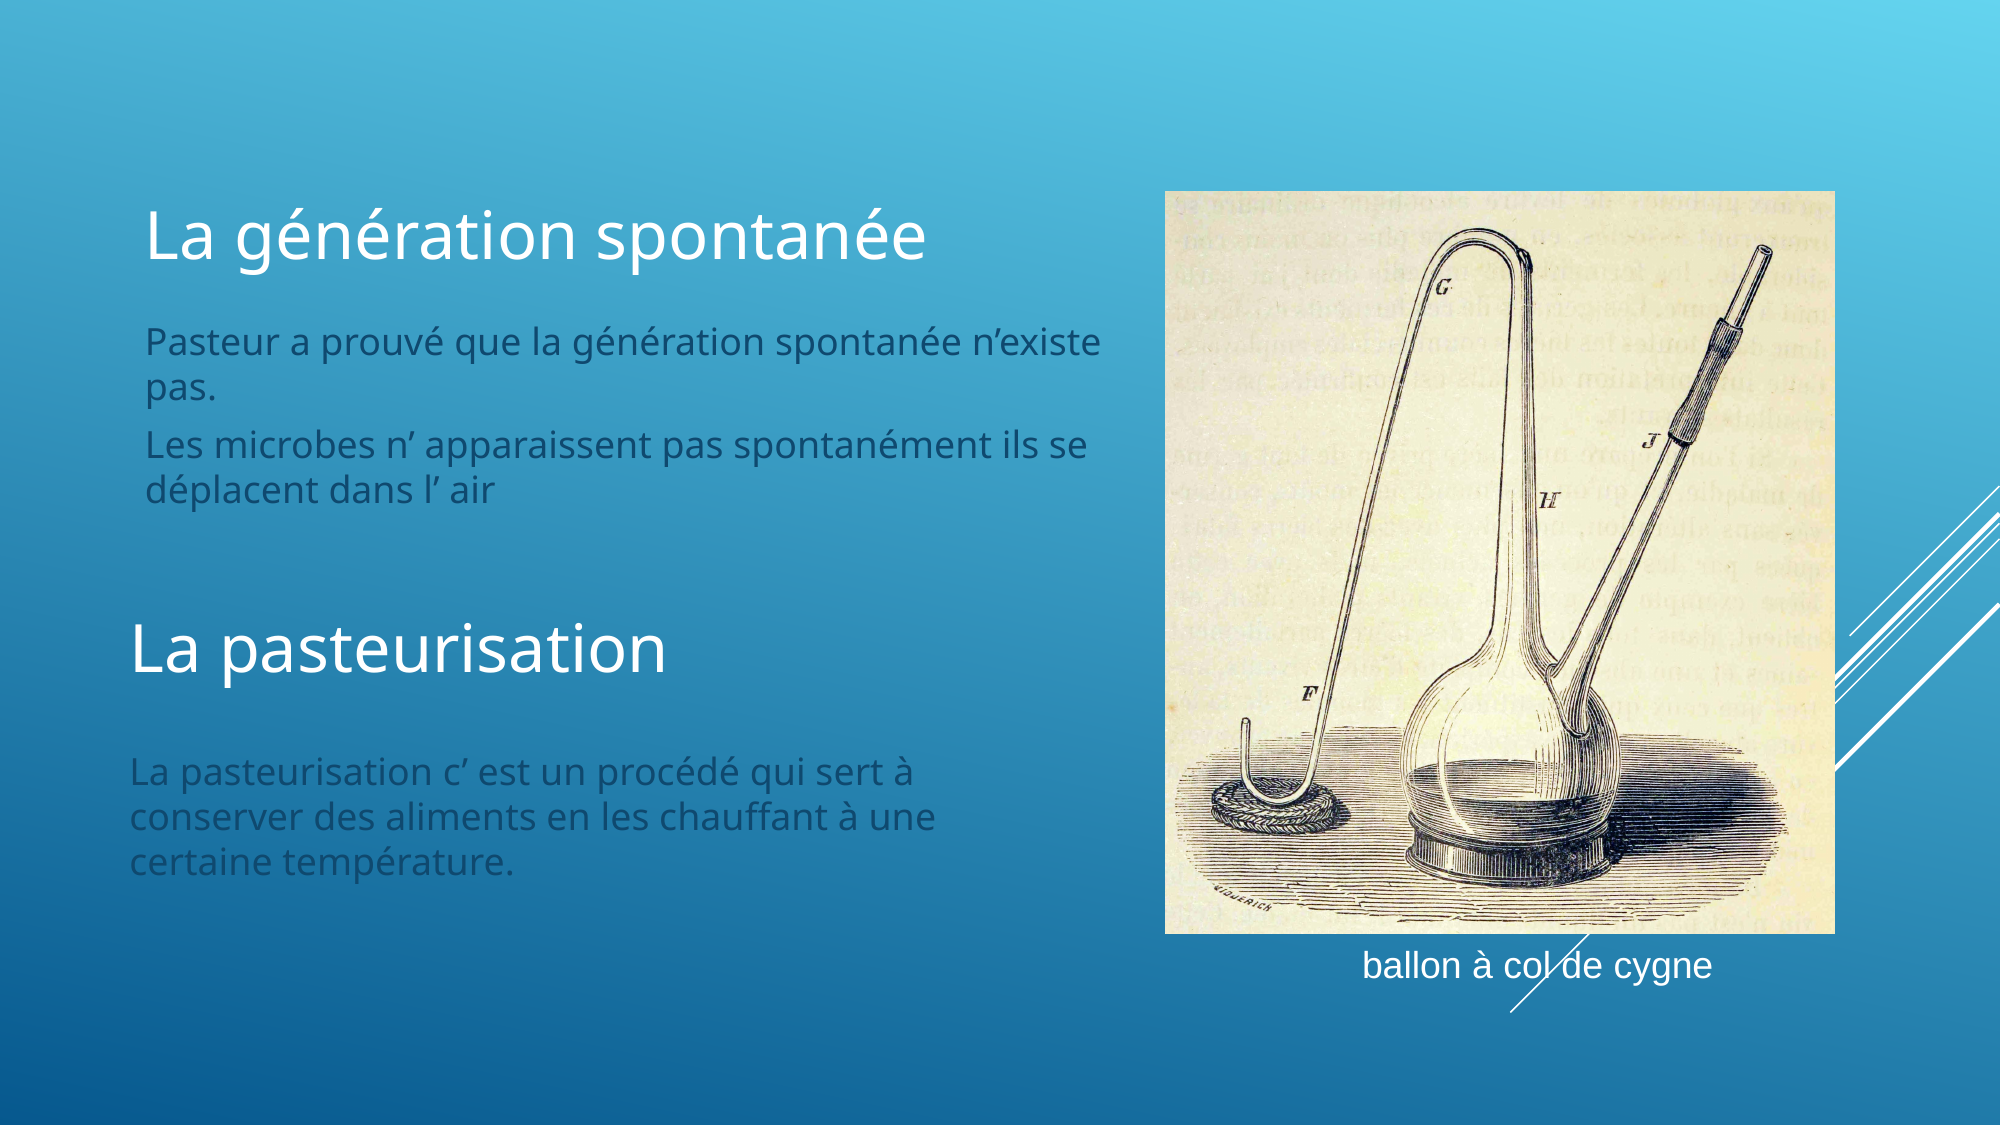

# La génération spontanée
Pasteur a prouvé que la génération spontanée n’existe pas.
Les microbes n’ apparaissent pas spontanément ils se déplacent dans l’ air
La pasteurisation
La pasteurisation c’ est un procédé qui sert à conserver des aliments en les chauffant à une certaine température.
 ballon à col de cygne